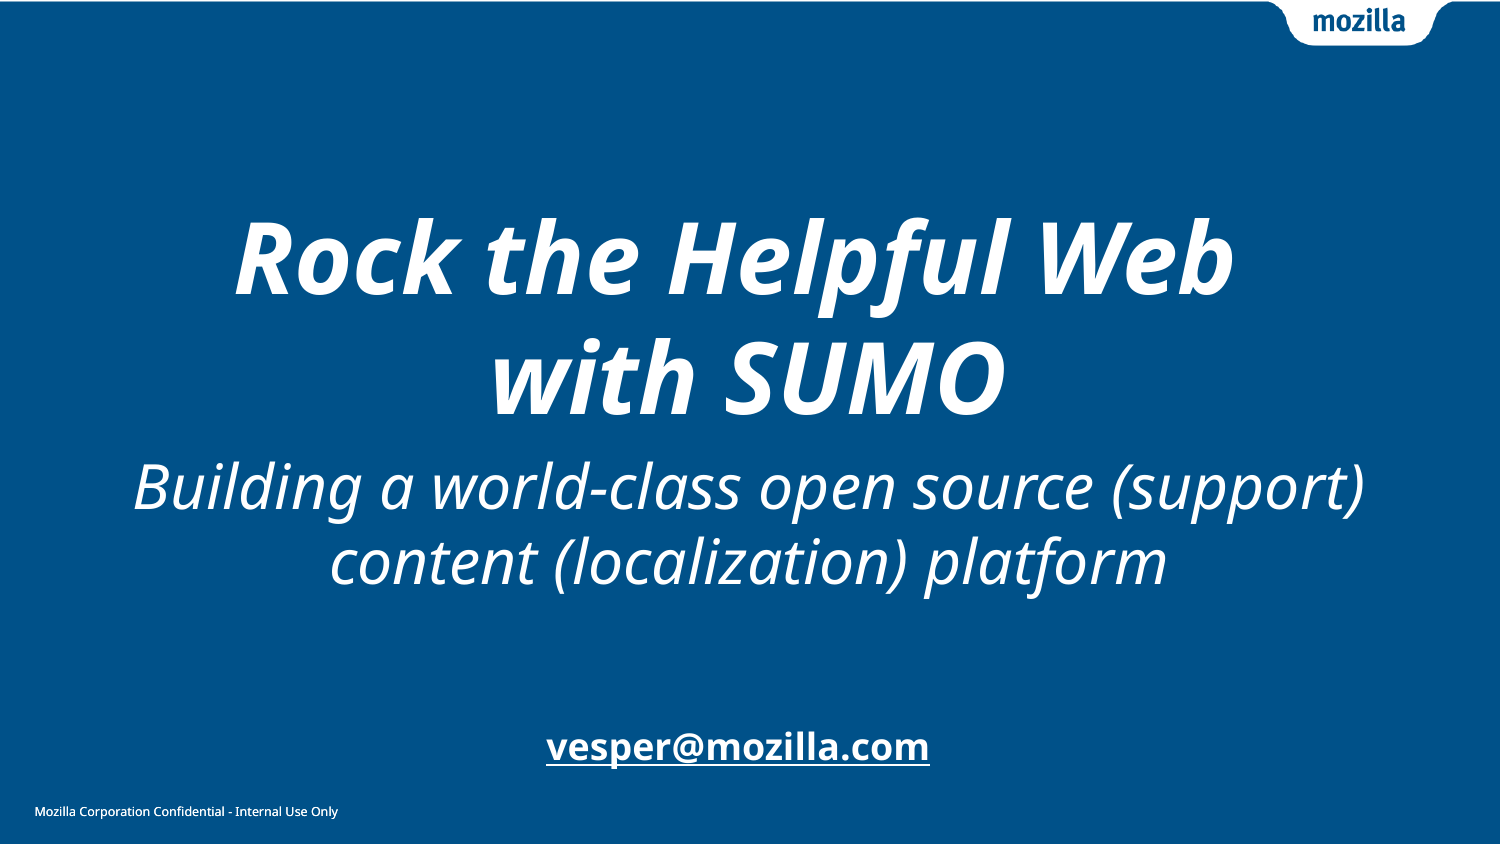

# Rock the Helpful Web with SUMO
Building a world-class open source (support) content (localization) platform
vesper@mozilla.com